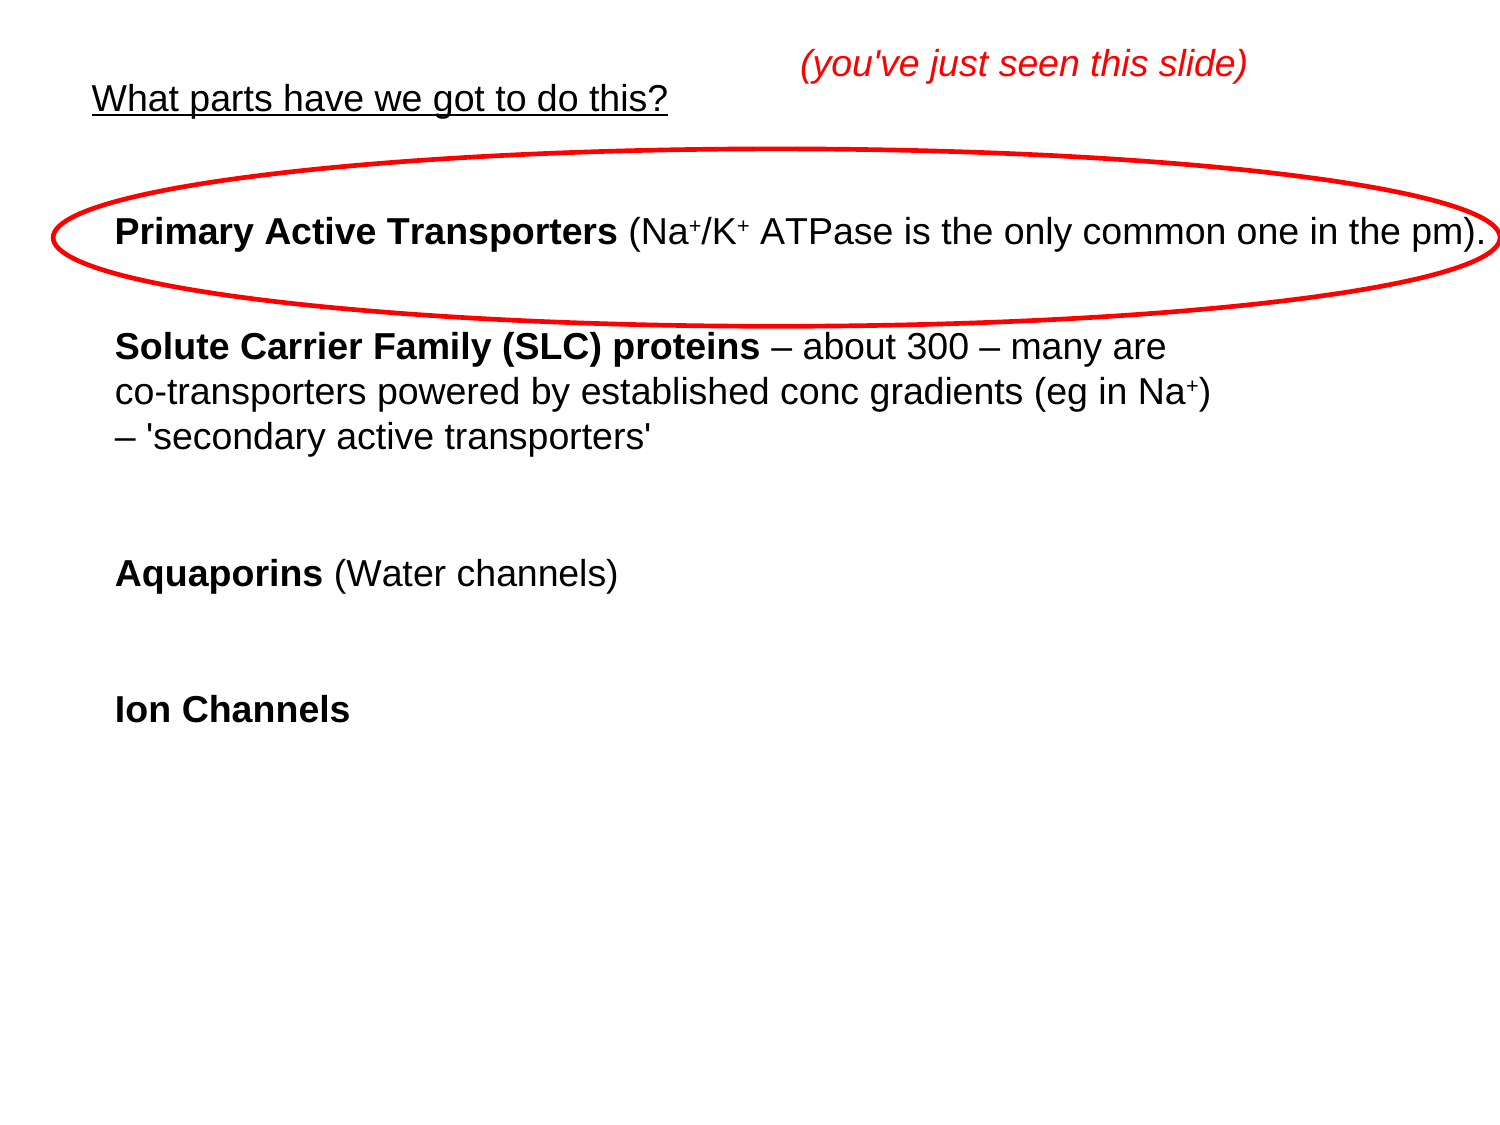

(you've just seen this slide)
What parts have we got to do this?
Primary Active Transporters (Na+/K+ ATPase is the only common one in the pm).
Solute Carrier Family (SLC) proteins – about 300 – many are co-transporters powered by established conc gradients (eg in Na+) – 'secondary active transporters'
Aquaporins (Water channels)
Ion Channels